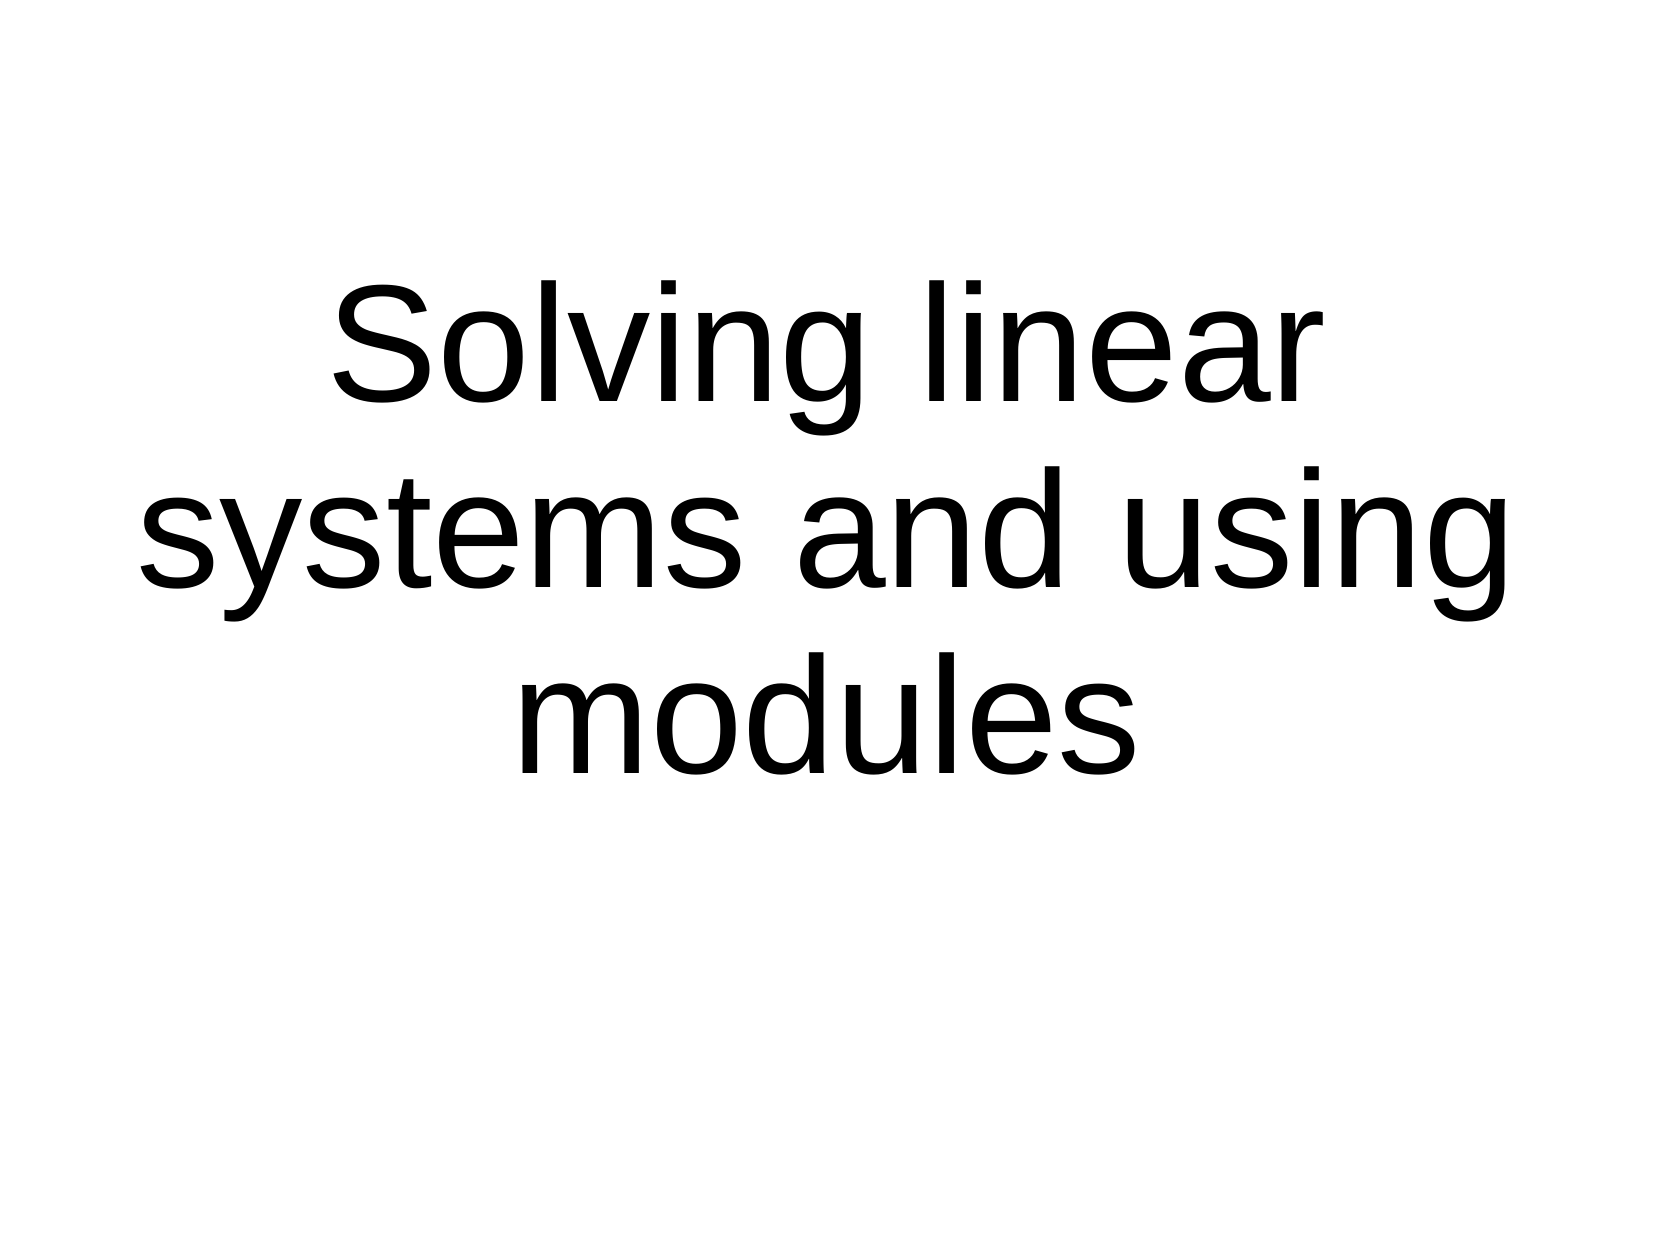

# Solving linear systems and using modules